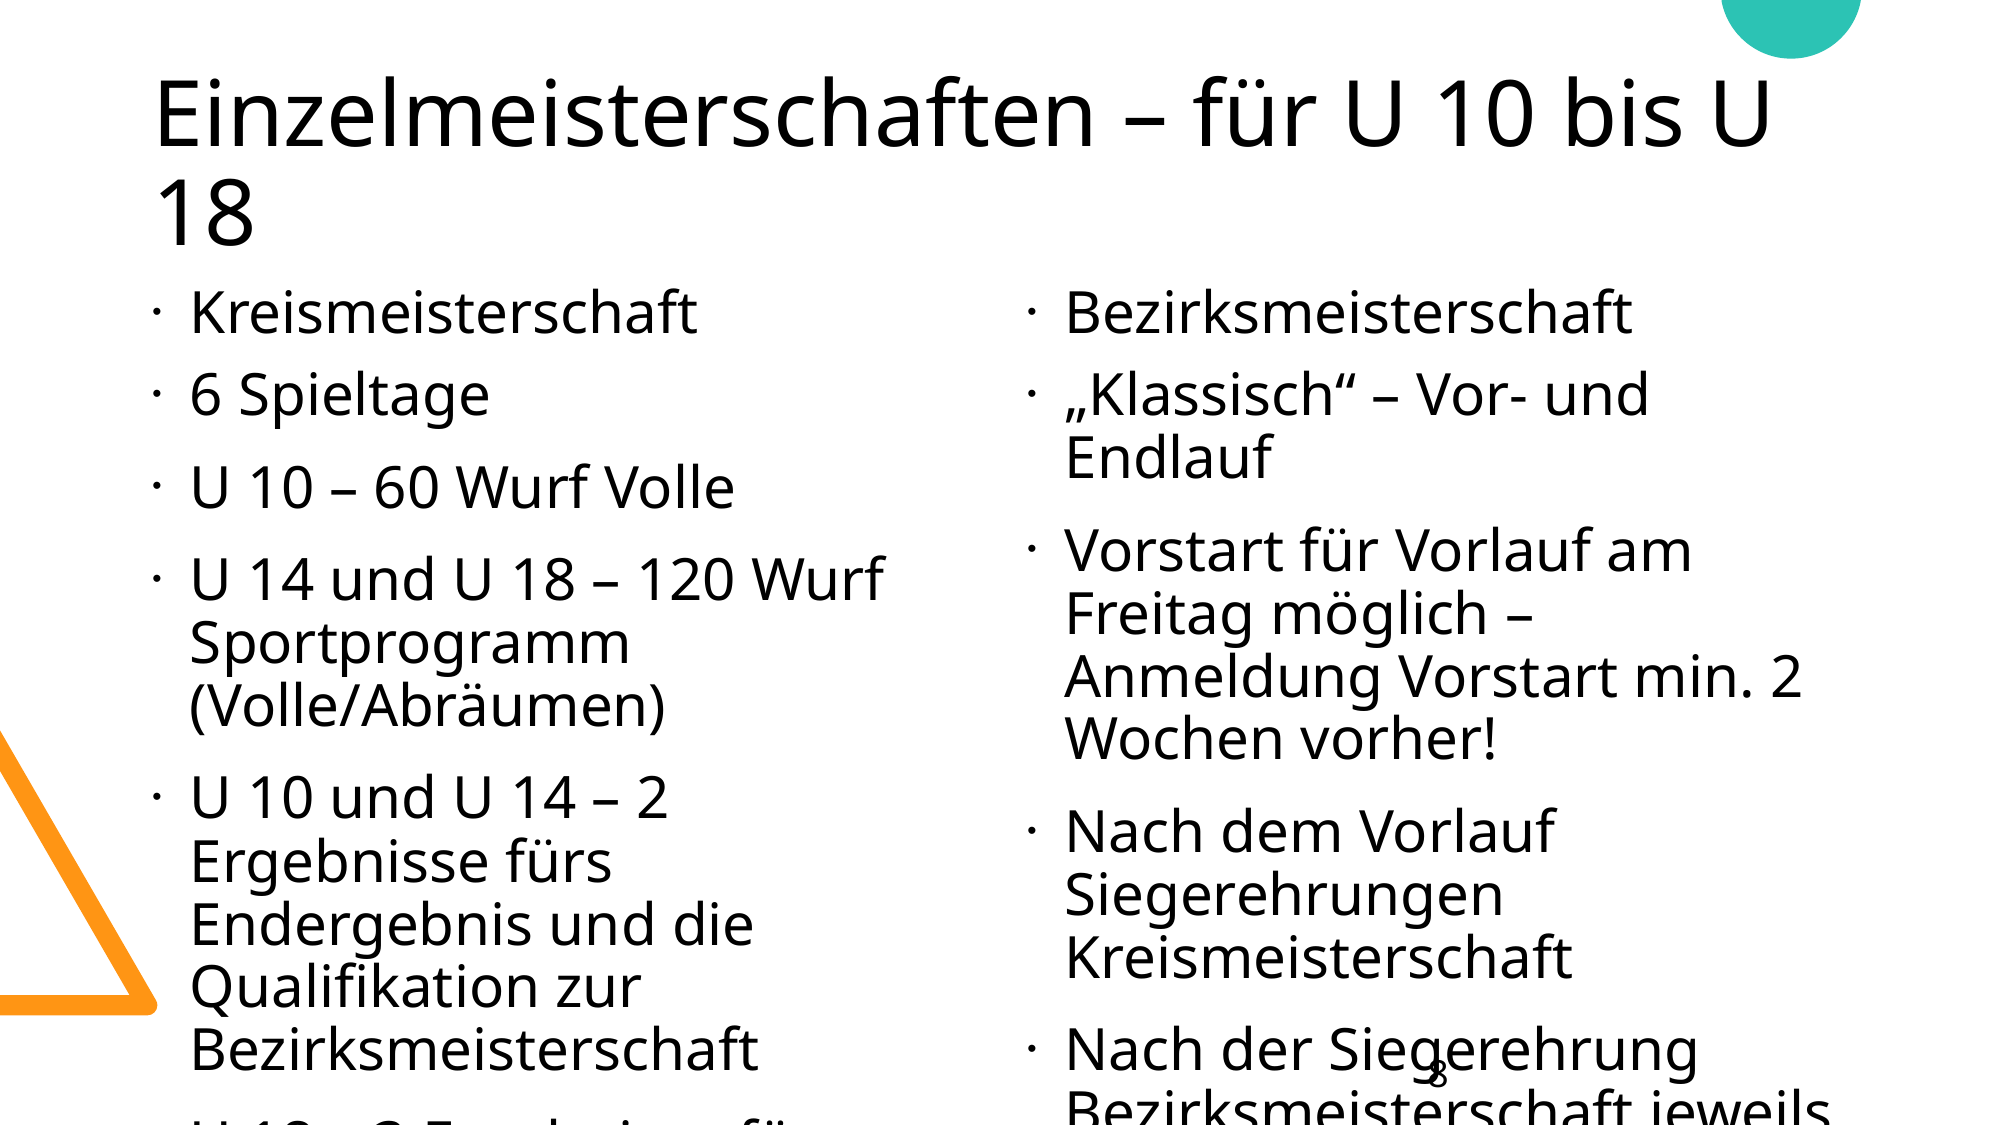

# Einzelmeisterschaften – für U 10 bis U 18
Kreismeisterschaft
Bezirksmeisterschaft
6 Spieltage
U 10 – 60 Wurf Volle
U 14 und U 18 – 120 Wurf Sportprogramm (Volle/Abräumen)
U 10 und U 14 – 2 Ergebnisse fürs Endergebnis und die Qualifikation zur Bezirksmeisterschaft
U 18 – 3 Ergebnisse für Endergebnis/Qualifikation
„Klassisch“ – Vor- und Endlauf
Vorstart für Vorlauf am Freitag möglich – Anmeldung Vorstart min. 2 Wochen vorher!
Nach dem Vorlauf Siegerehrungen Kreismeisterschaft
Nach der Siegerehrung Bezirksmeisterschaft jeweils Infos zur Bayerischen